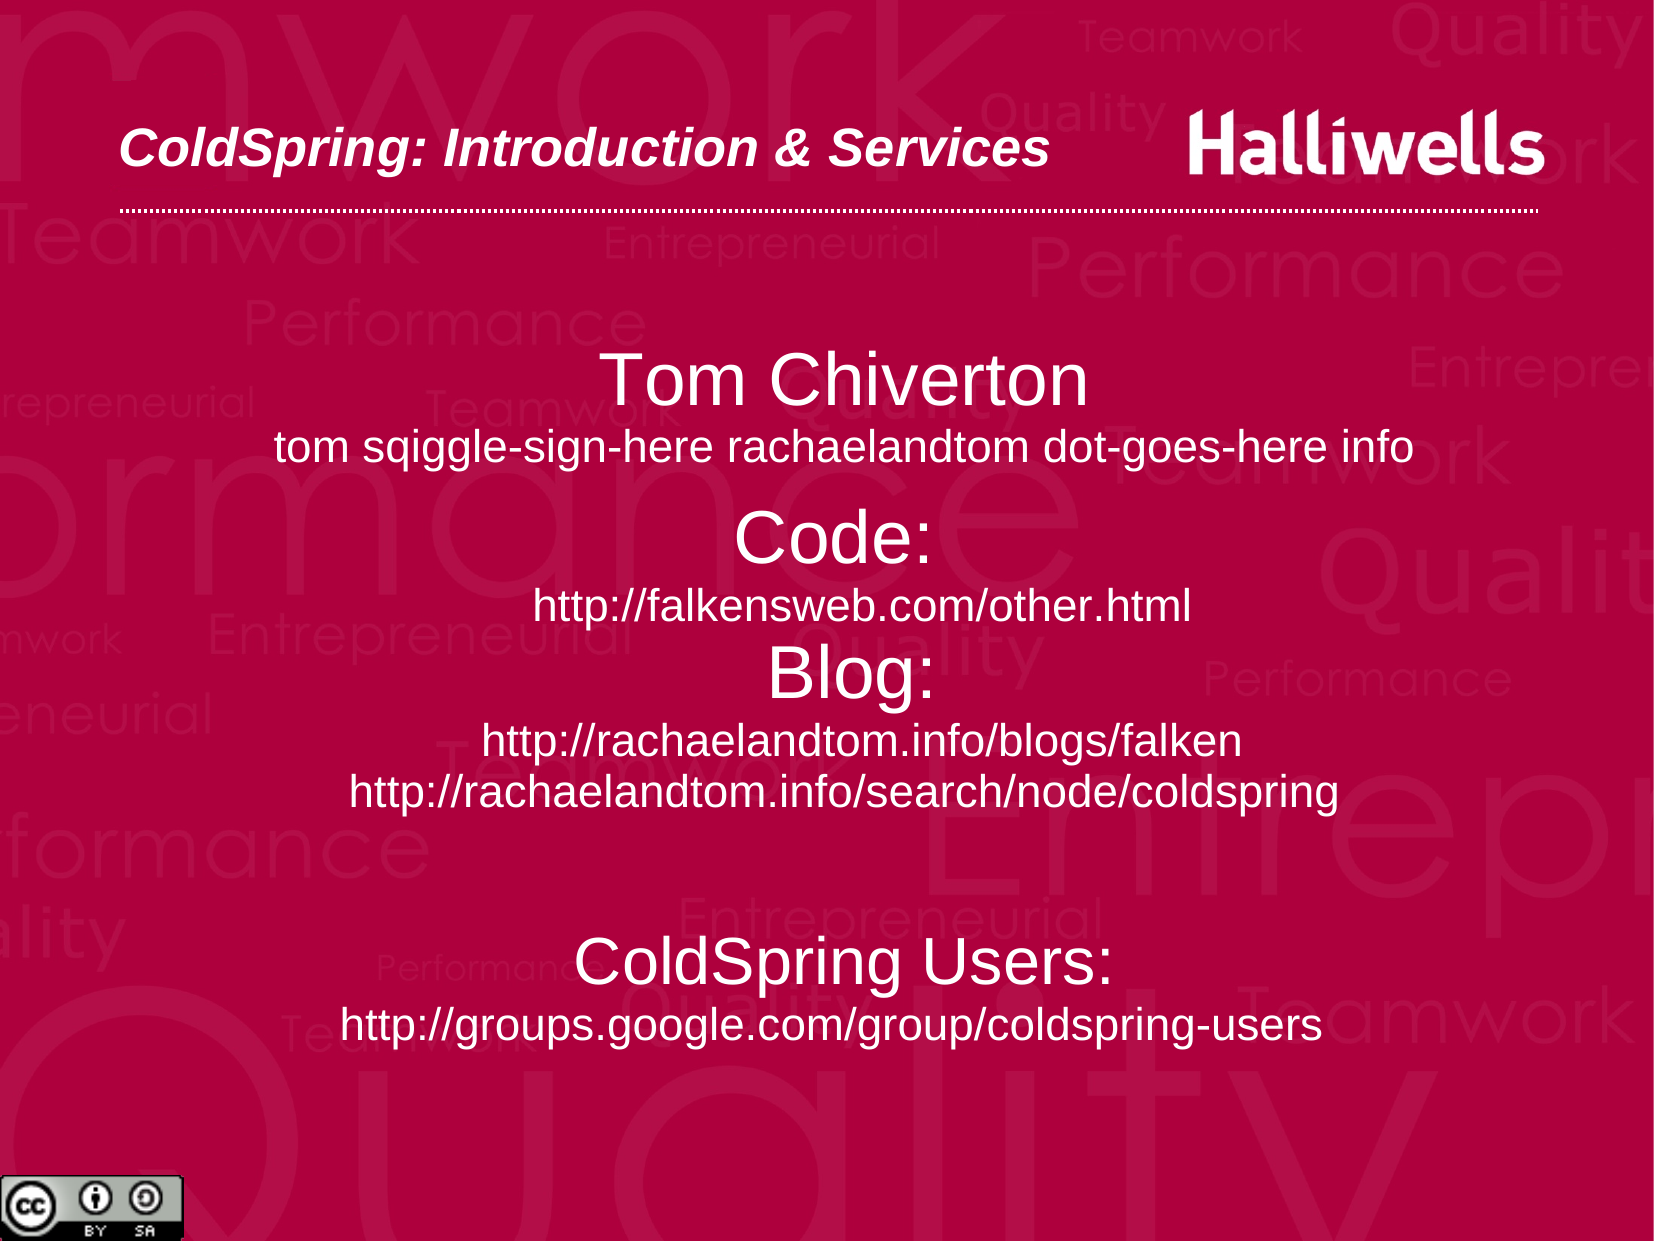

# ColdSpring: Introduction & Services
Tom Chiverton
tom sqiggle-sign-here rachaelandtom dot-goes-here info
Code:
http://falkensweb.com/other.html
Blog:
http://rachaelandtom.info/blogs/falken
http://rachaelandtom.info/search/node/coldspring
ColdSpring Users:
http://groups.google.com/group/coldspring-users